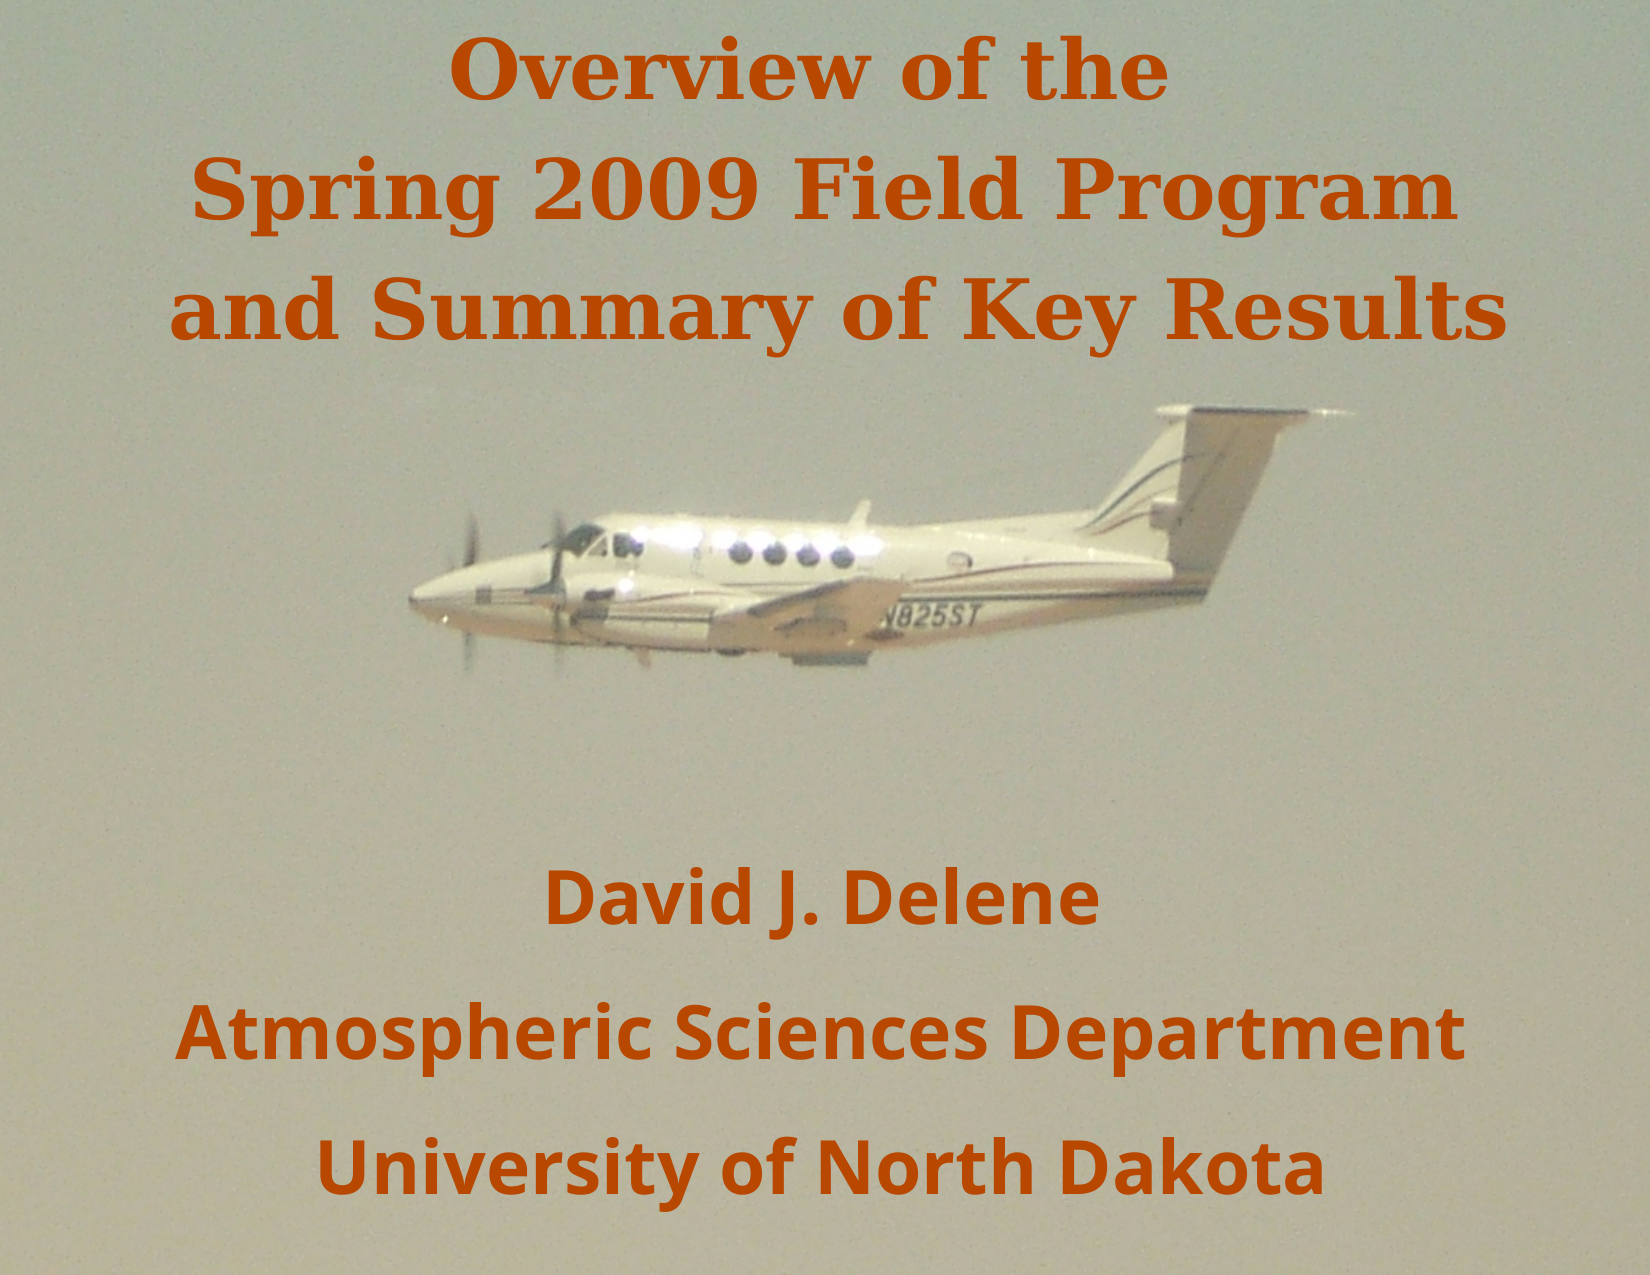

Overview of the
Spring 2009 Field Program
 and Summary of Key Results
David J. Delene
Atmospheric Sciences Department
University of North Dakota